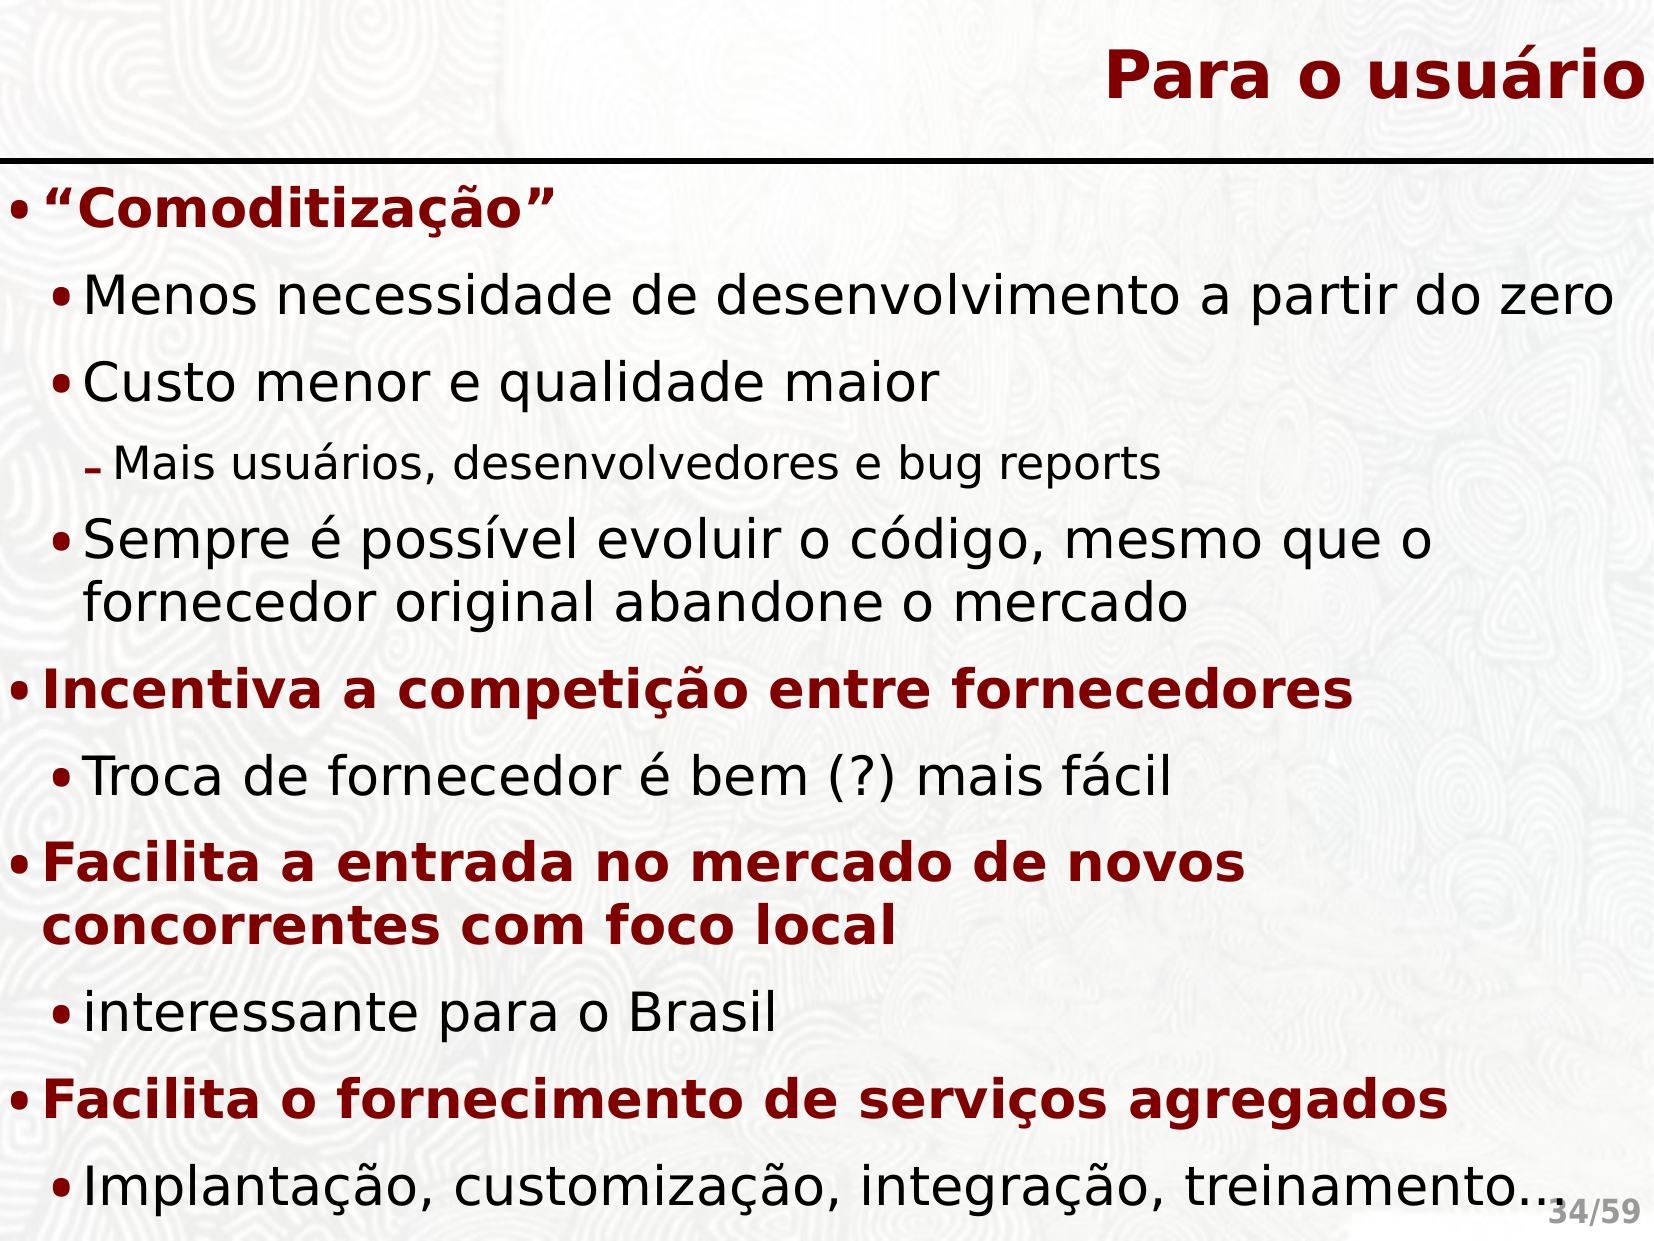

# Para o usuário
“Comoditização”
Menos necessidade de desenvolvimento a partir do zero
Custo menor e qualidade maior
Mais usuários, desenvolvedores e bug reports
Sempre é possível evoluir o código, mesmo que o fornecedor original abandone o mercado
Incentiva a competição entre fornecedores
Troca de fornecedor é bem (?) mais fácil
Facilita a entrada no mercado de novos concorrentes com foco local
interessante para o Brasil
Facilita o fornecimento de serviços agregados
Implantação, customização, integração, treinamento...
34